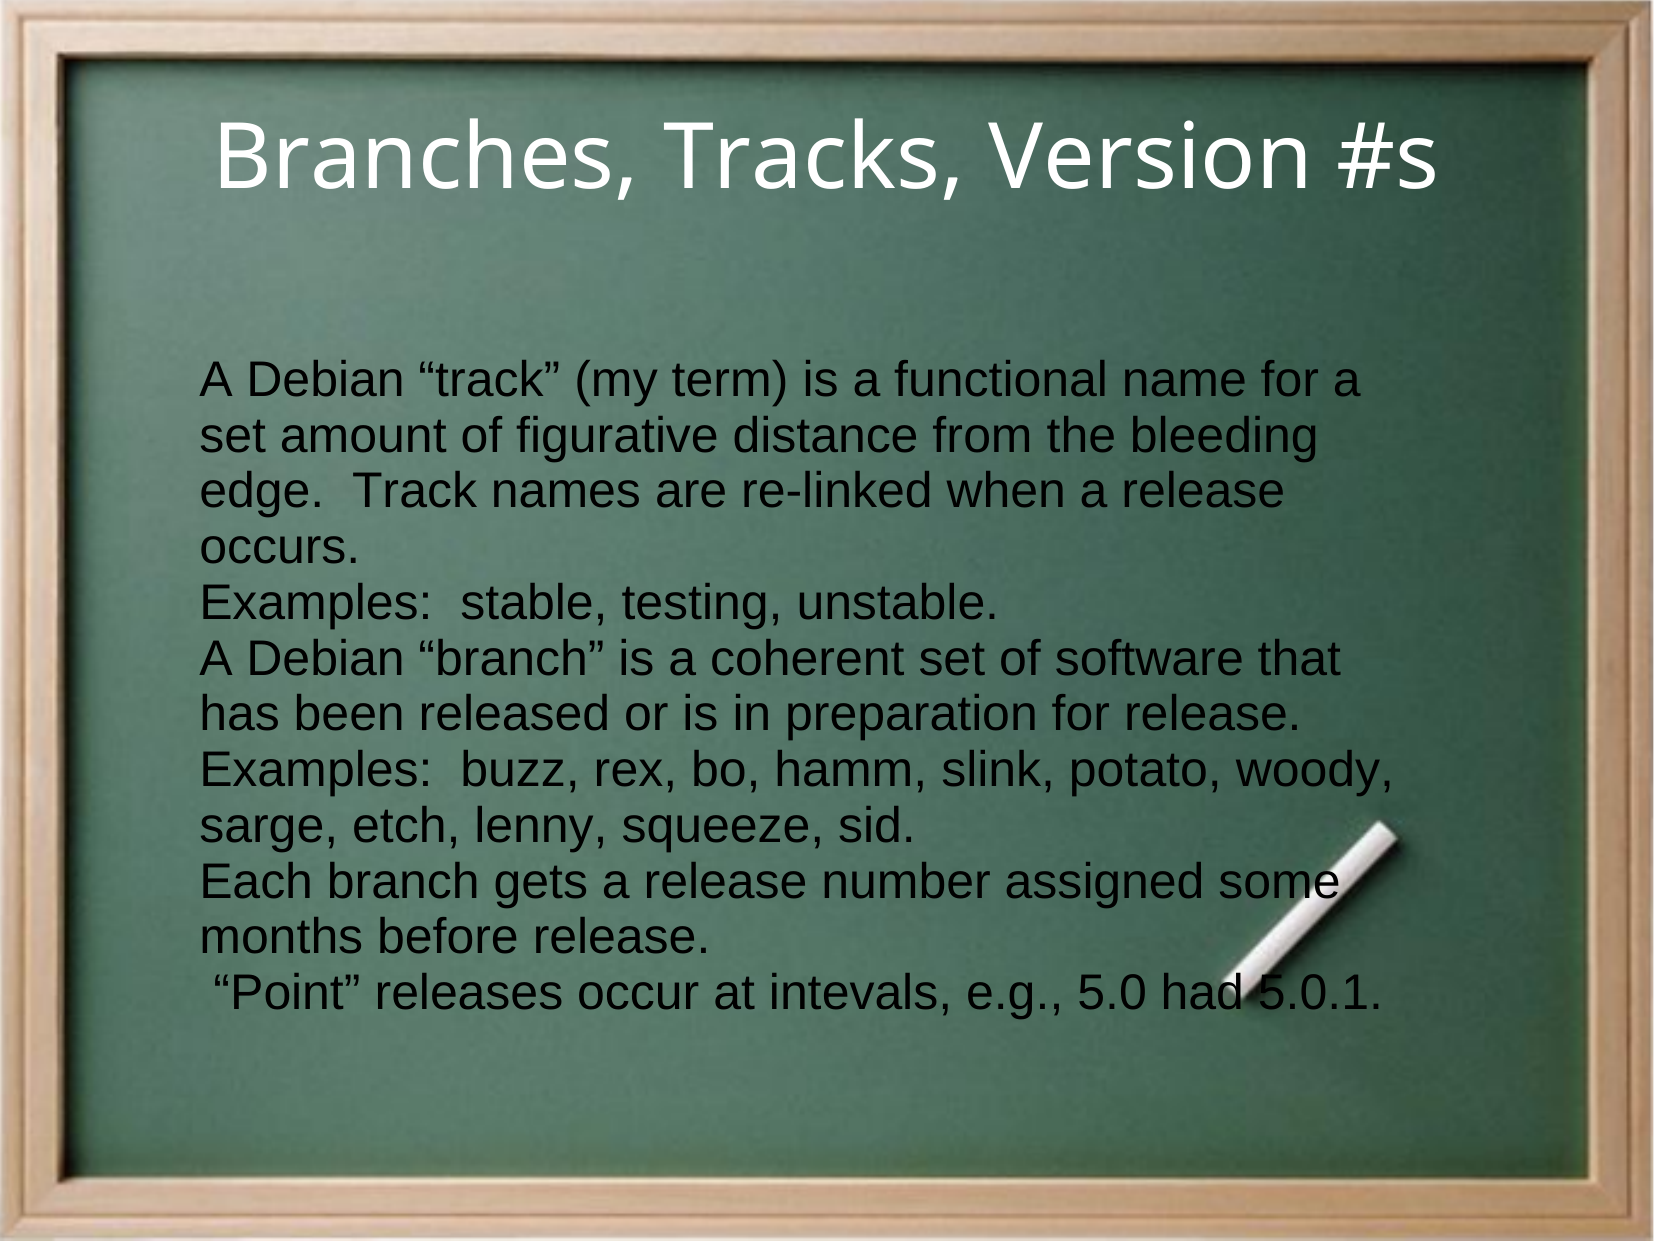

# Branches, Tracks, Version #s
A Debian “track” (my term) is a functional name for a set amount of figurative distance from the bleeding edge. Track names are re-linked when a release occurs.
Examples: stable, testing, unstable.
A Debian “branch” is a coherent set of software that has been released or is in preparation for release.
Examples: buzz, rex, bo, hamm, slink, potato, woody, sarge, etch, lenny, squeeze, sid.
Each branch gets a release number assigned some months before release.
 “Point” releases occur at intevals, e.g., 5.0 had 5.0.1.